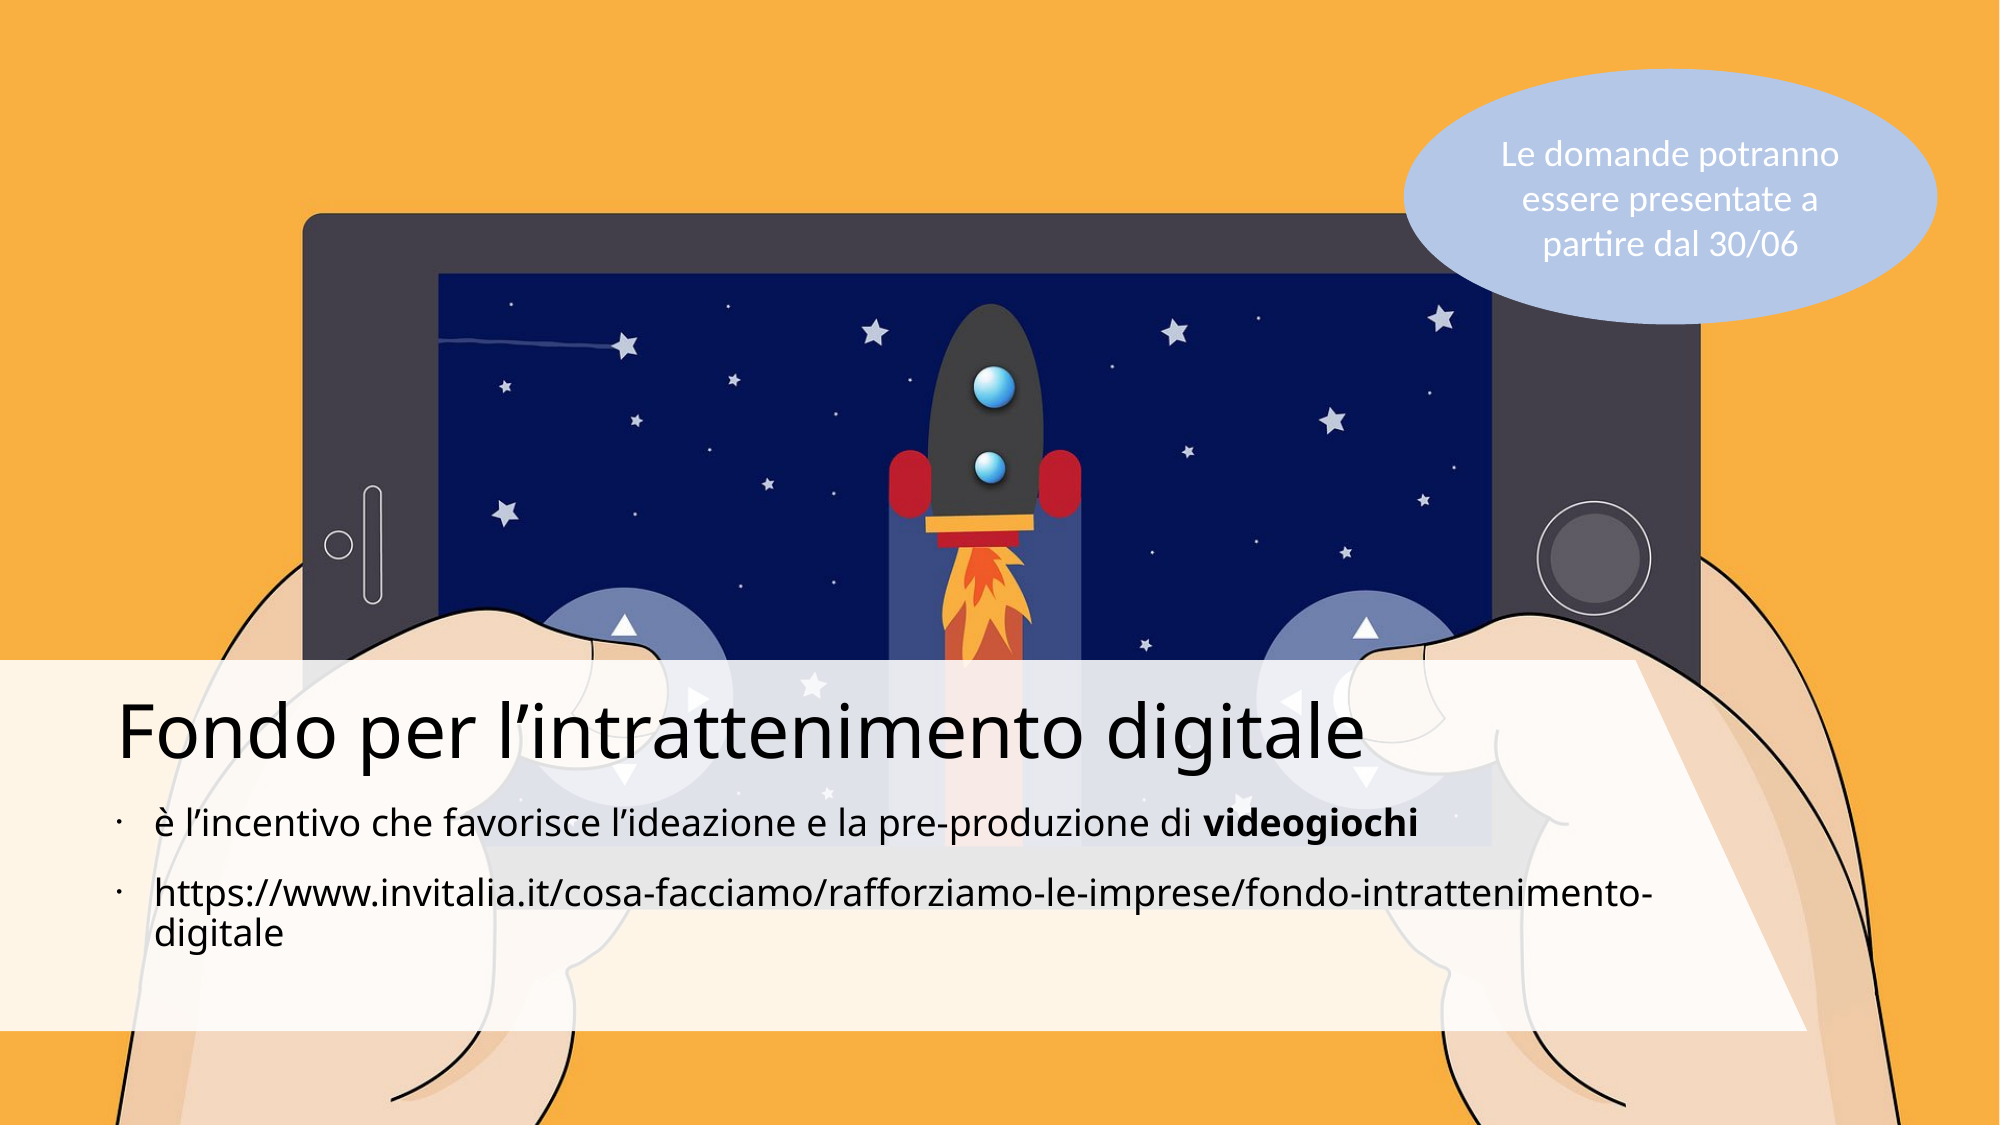

Le domande potranno essere presentate a partire dal 30/06
# Fondo per l’intrattenimento digitale
è l’incentivo che favorisce l’ideazione e la pre-produzione di videogiochi
https://www.invitalia.it/cosa-facciamo/rafforziamo-le-imprese/fondo-intrattenimento-digitale